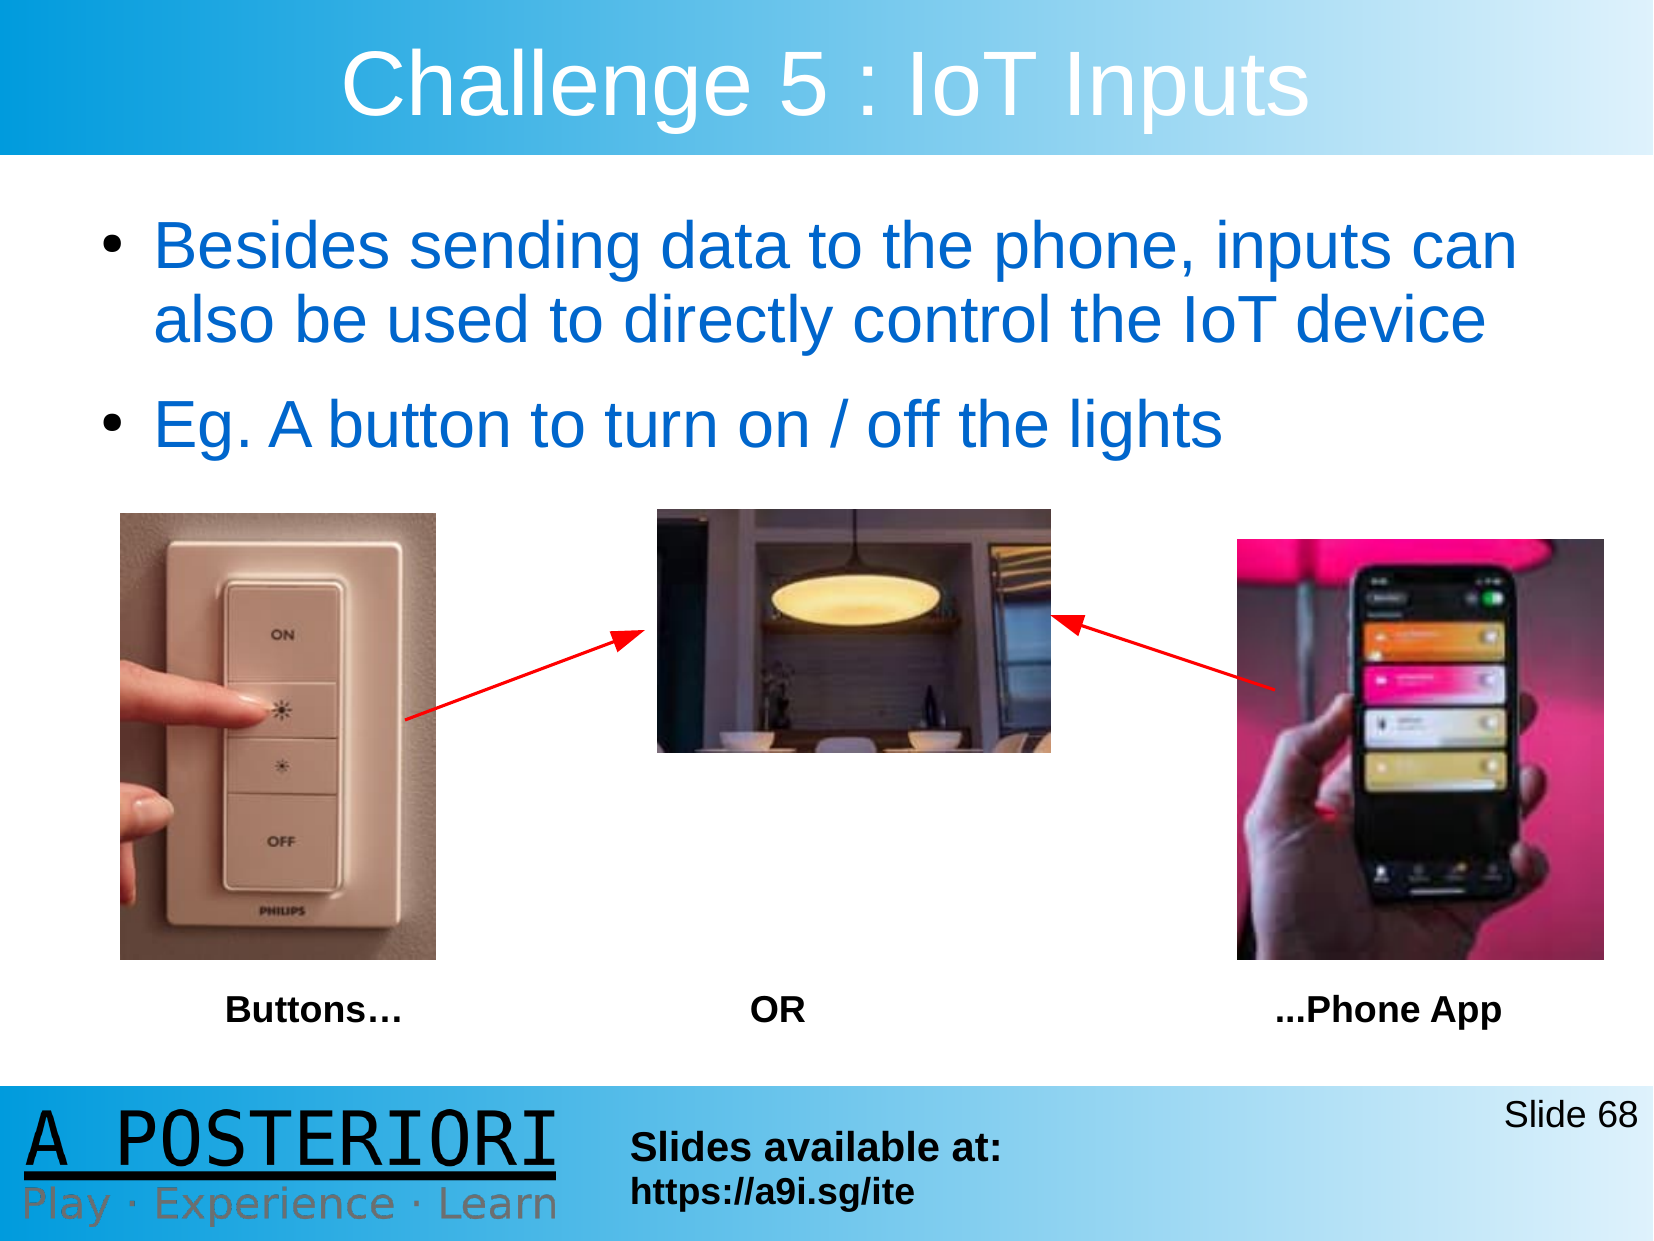

# Challenge 5 : IoT Inputs
Besides sending data to the phone, inputs can also be used to directly control the IoT device
Eg. A button to turn on / off the lights
Buttons…					OR							...Phone App